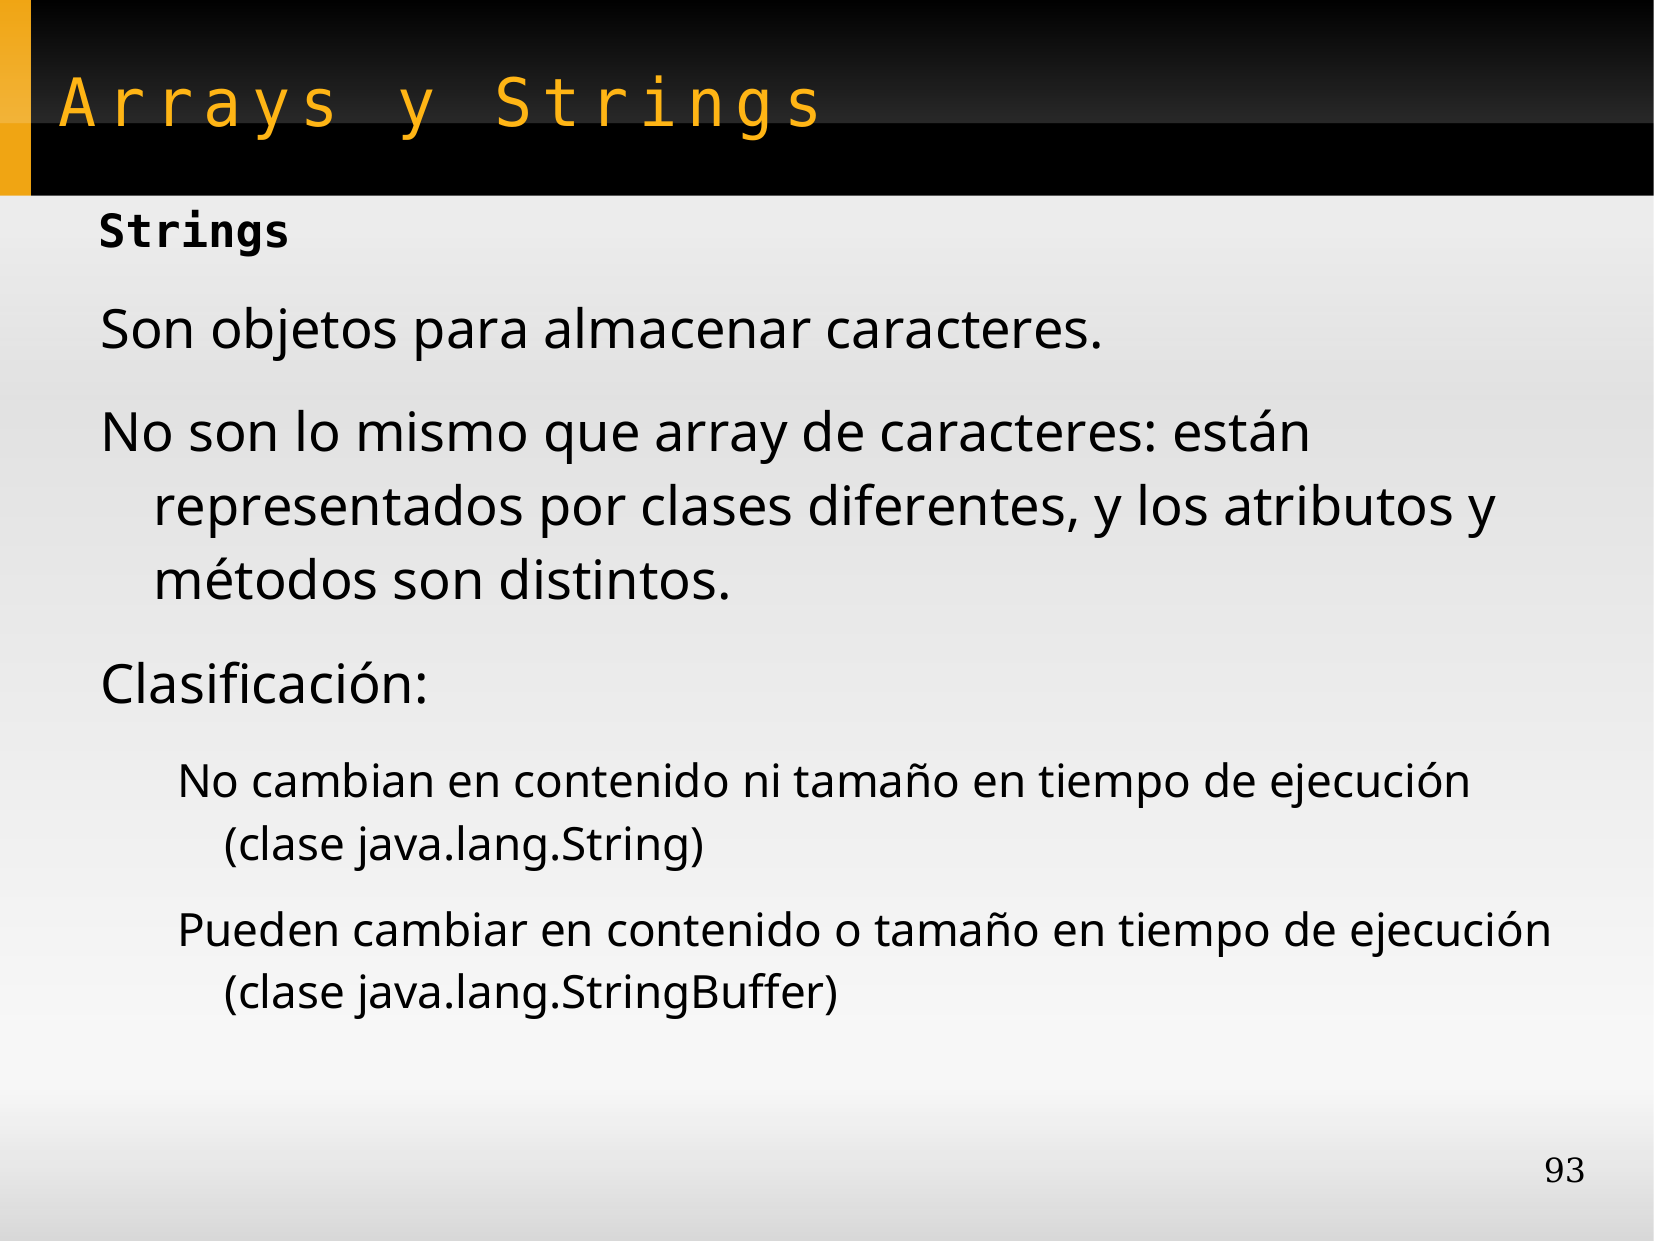

# Arrays y Strings
Strings
Son objetos para almacenar caracteres.
No son lo mismo que array de caracteres: están representados por clases diferentes, y los atributos y métodos son distintos.
Clasificación:
No cambian en contenido ni tamaño en tiempo de ejecución (clase java.lang.String)
Pueden cambiar en contenido o tamaño en tiempo de ejecución (clase java.lang.StringBuffer)
93